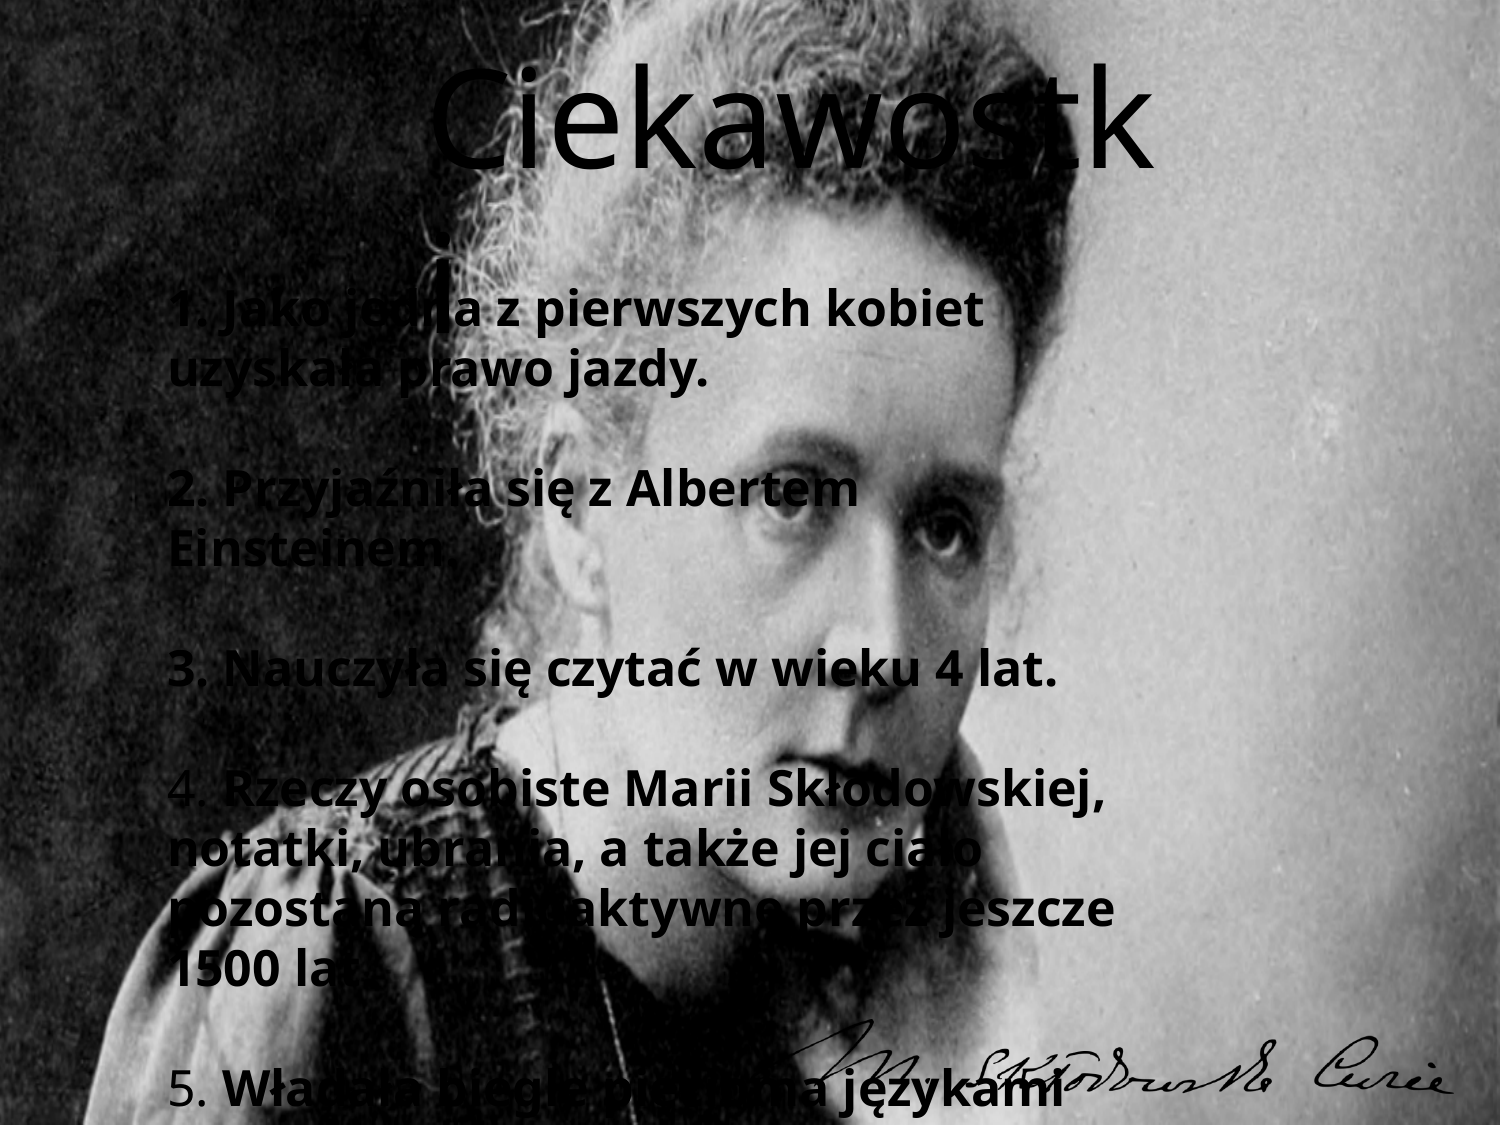

Ciekawostki
1. Jako jedna z pierwszych kobiet uzyskała prawo jazdy.
2. Przyjaźniła się z Albertem Einsteinem.
3. Nauczyła się czytać w wieku 4 lat.
4. Rzeczy osobiste Marii Skłodowskiej, notatki, ubrania, a także jej ciało pozostaną radioaktywne przez jeszcze 1500 lat.
5. Władała biegle pięcioma językami